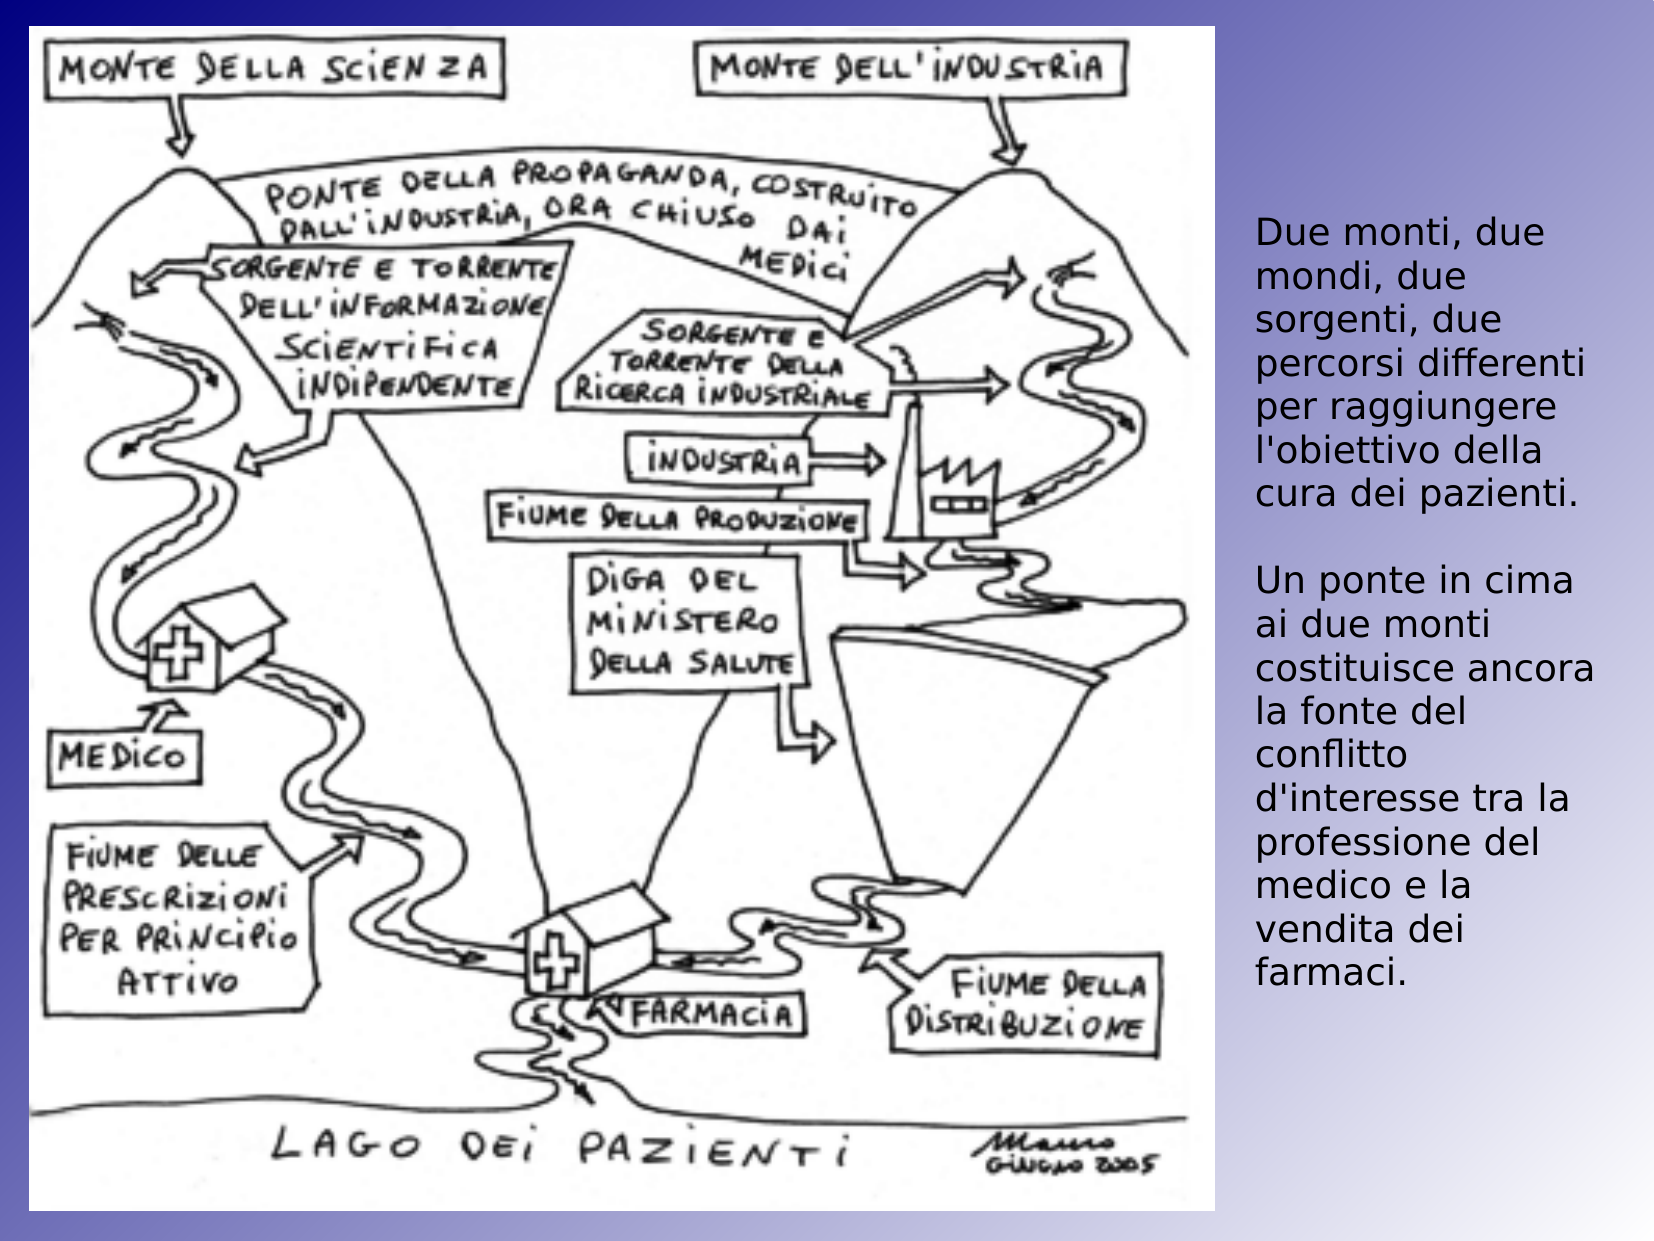

Due monti, due mondi, due sorgenti, due percorsi differenti per raggiungere l'obiettivo della cura dei pazienti.
Un ponte in cima ai due monti costituisce ancora la fonte del conflitto d'interesse tra la professione del medico e la vendita dei farmaci.